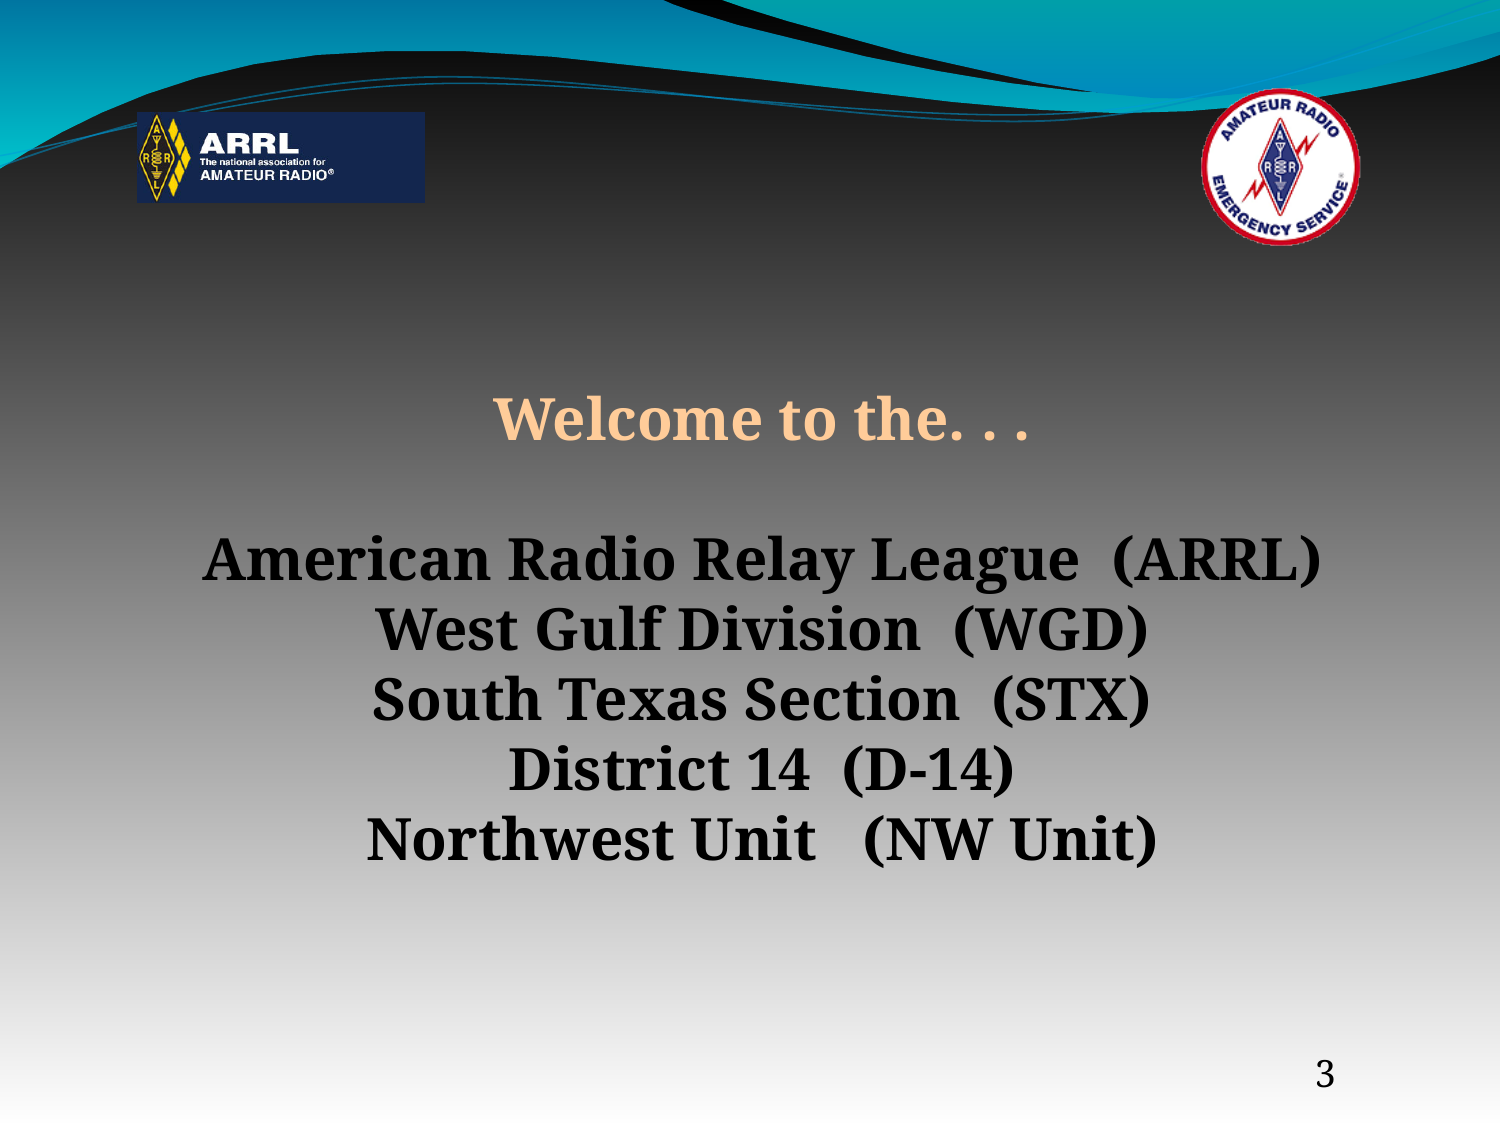

#
Welcome to the. . .
American Radio Relay League (ARRL)
West Gulf Division (WGD)
South Texas Section (STX)
District 14 (D-14)
Northwest Unit (NW Unit)